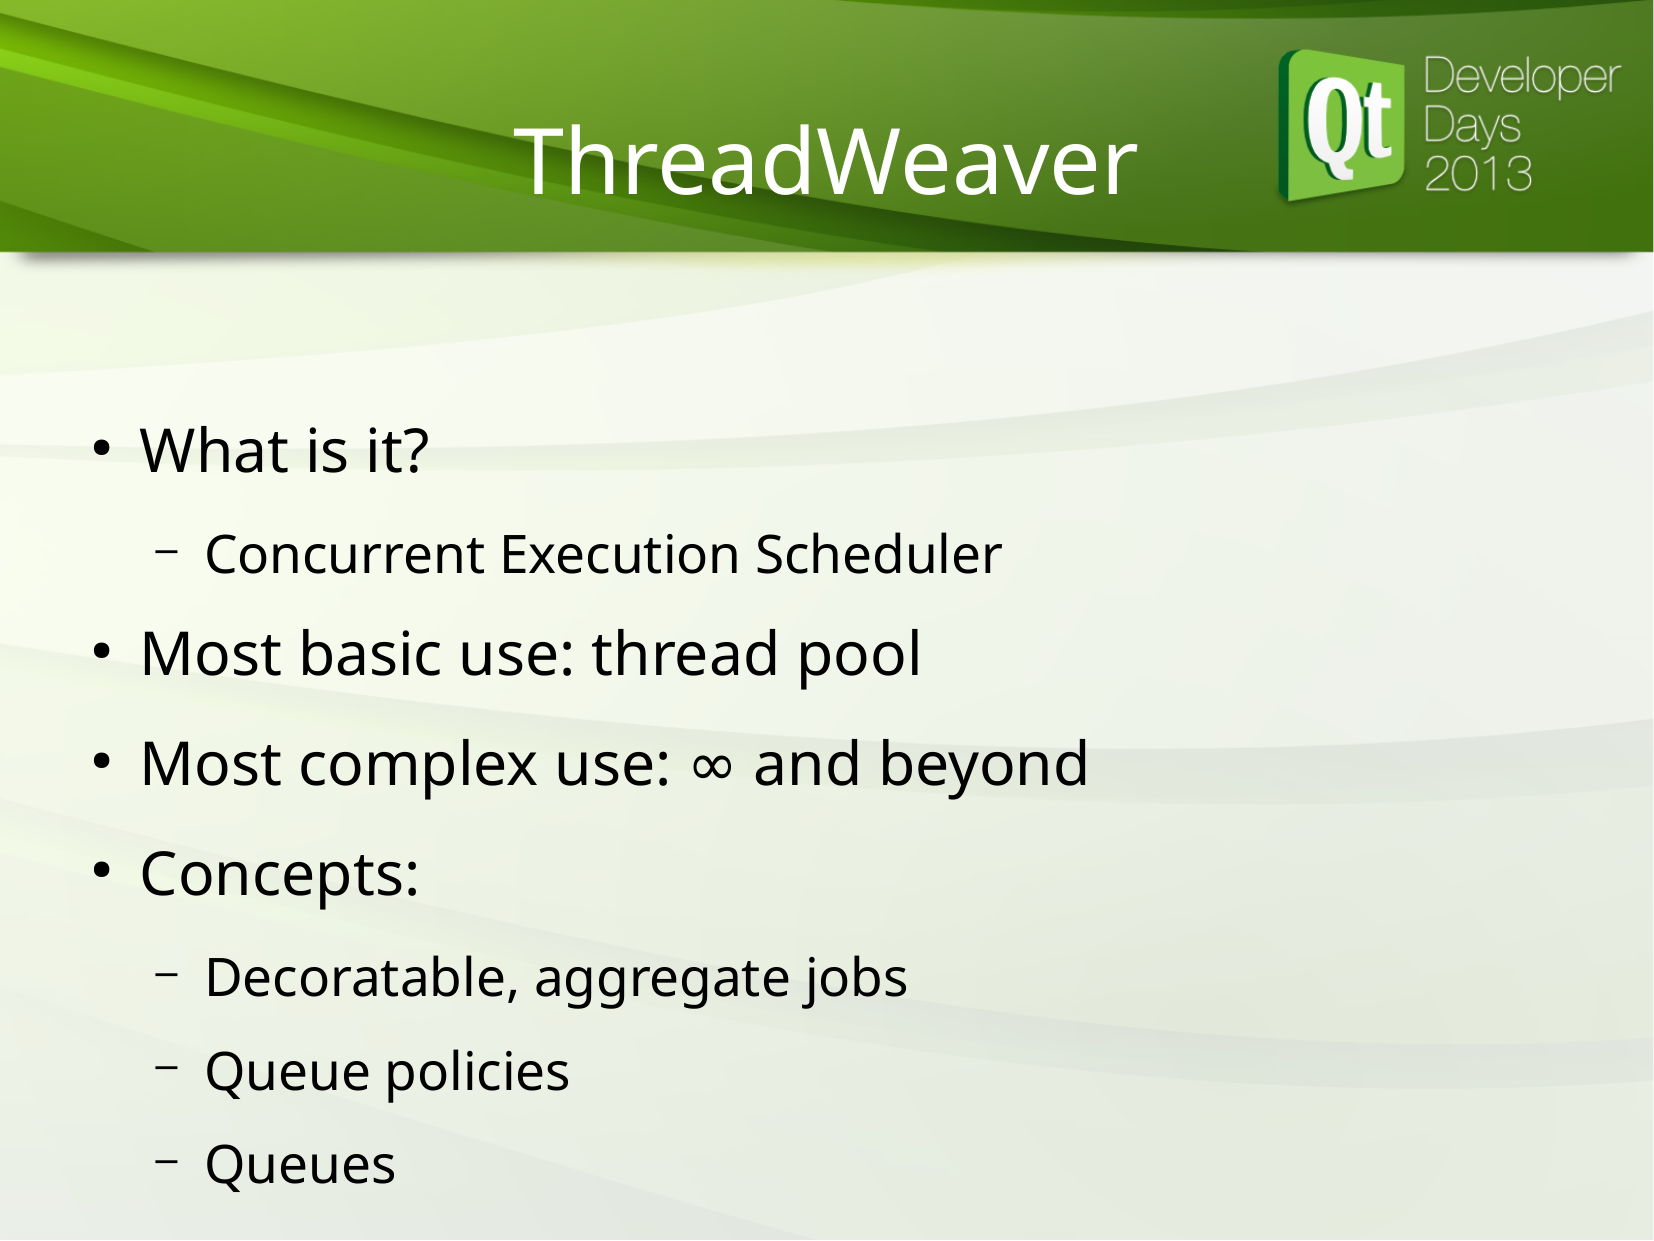

# ThreadWeaver
What is it?
Concurrent Execution Scheduler
Most basic use: thread pool
Most complex use: ∞ and beyond
Concepts:
Decoratable, aggregate jobs
Queue policies
Queues